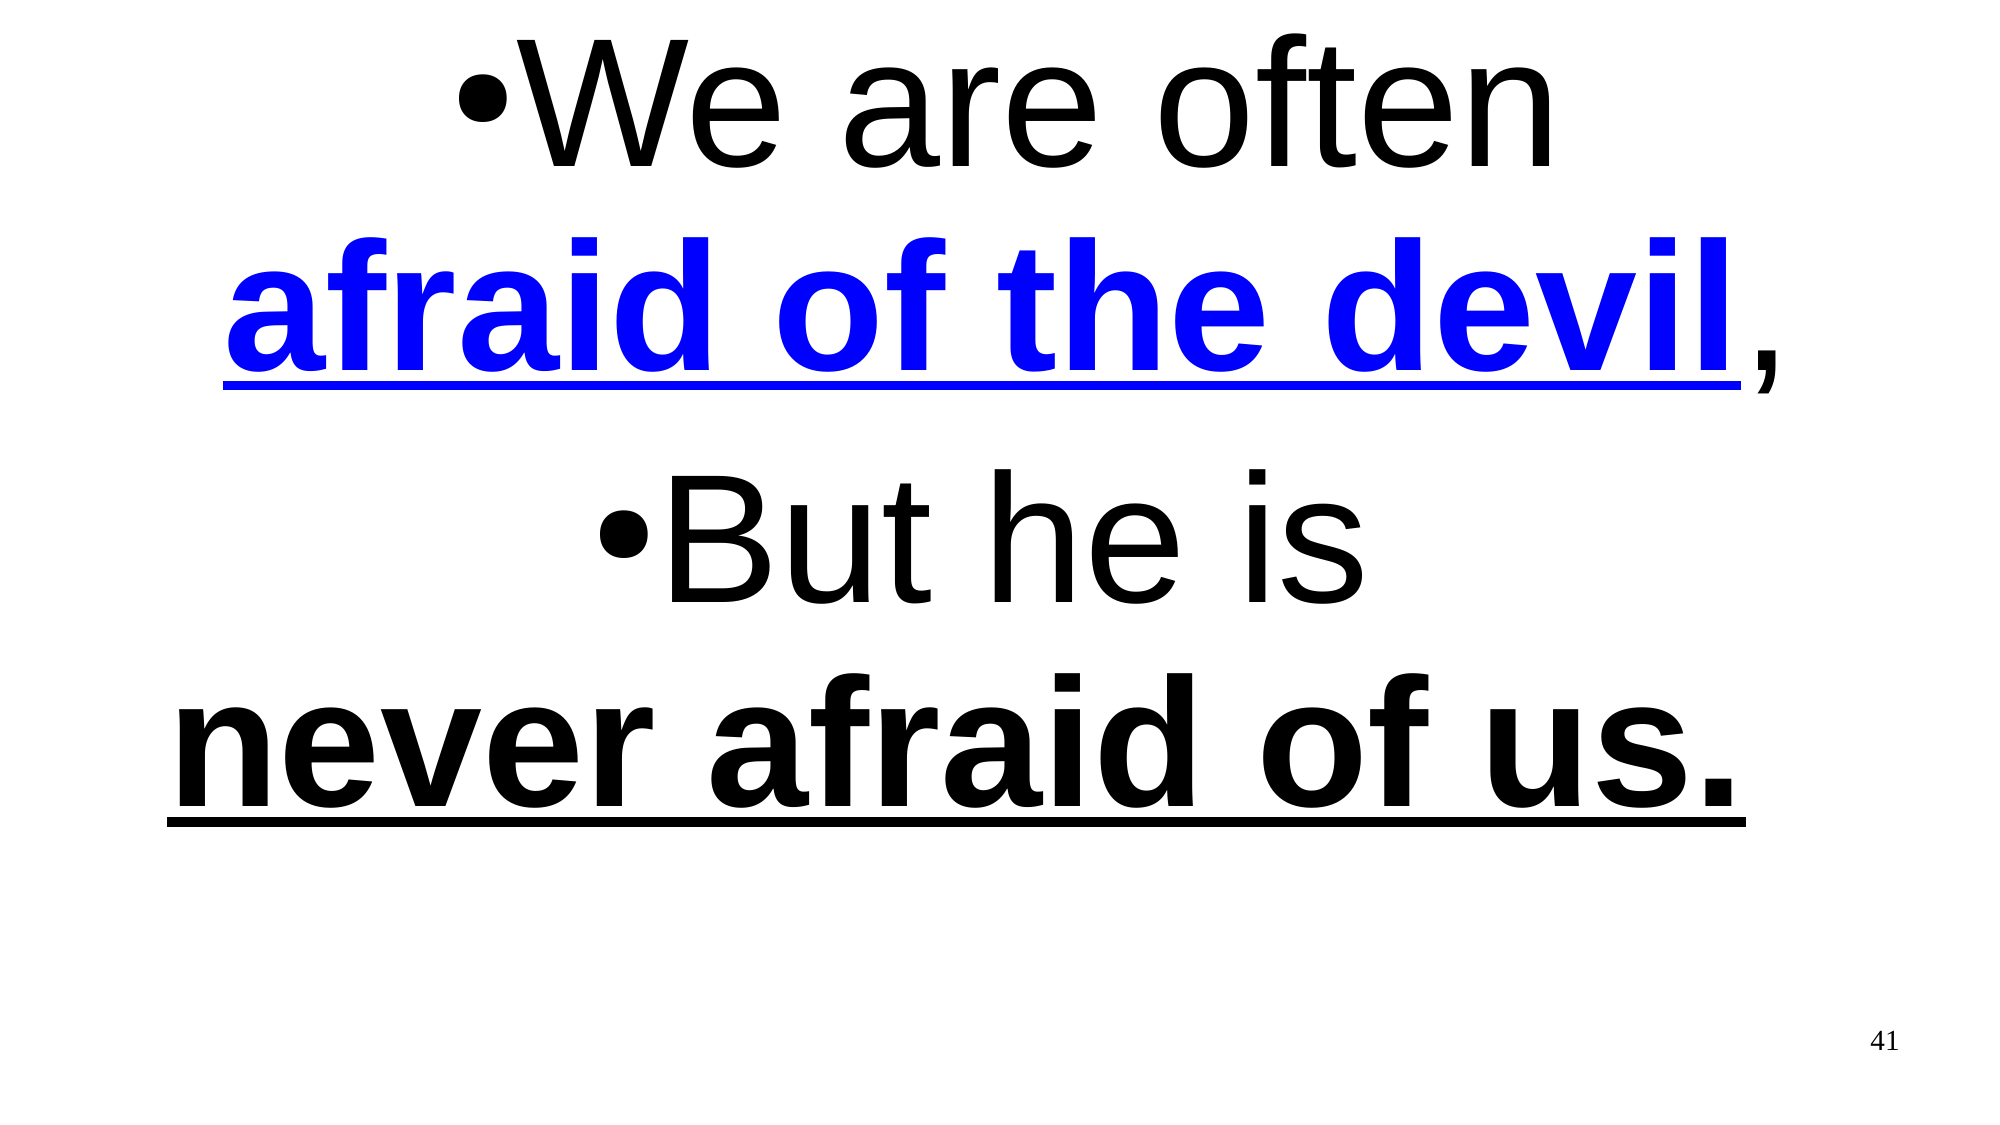

# We are often afraid of the devil,
But he is
never afraid of us.
41